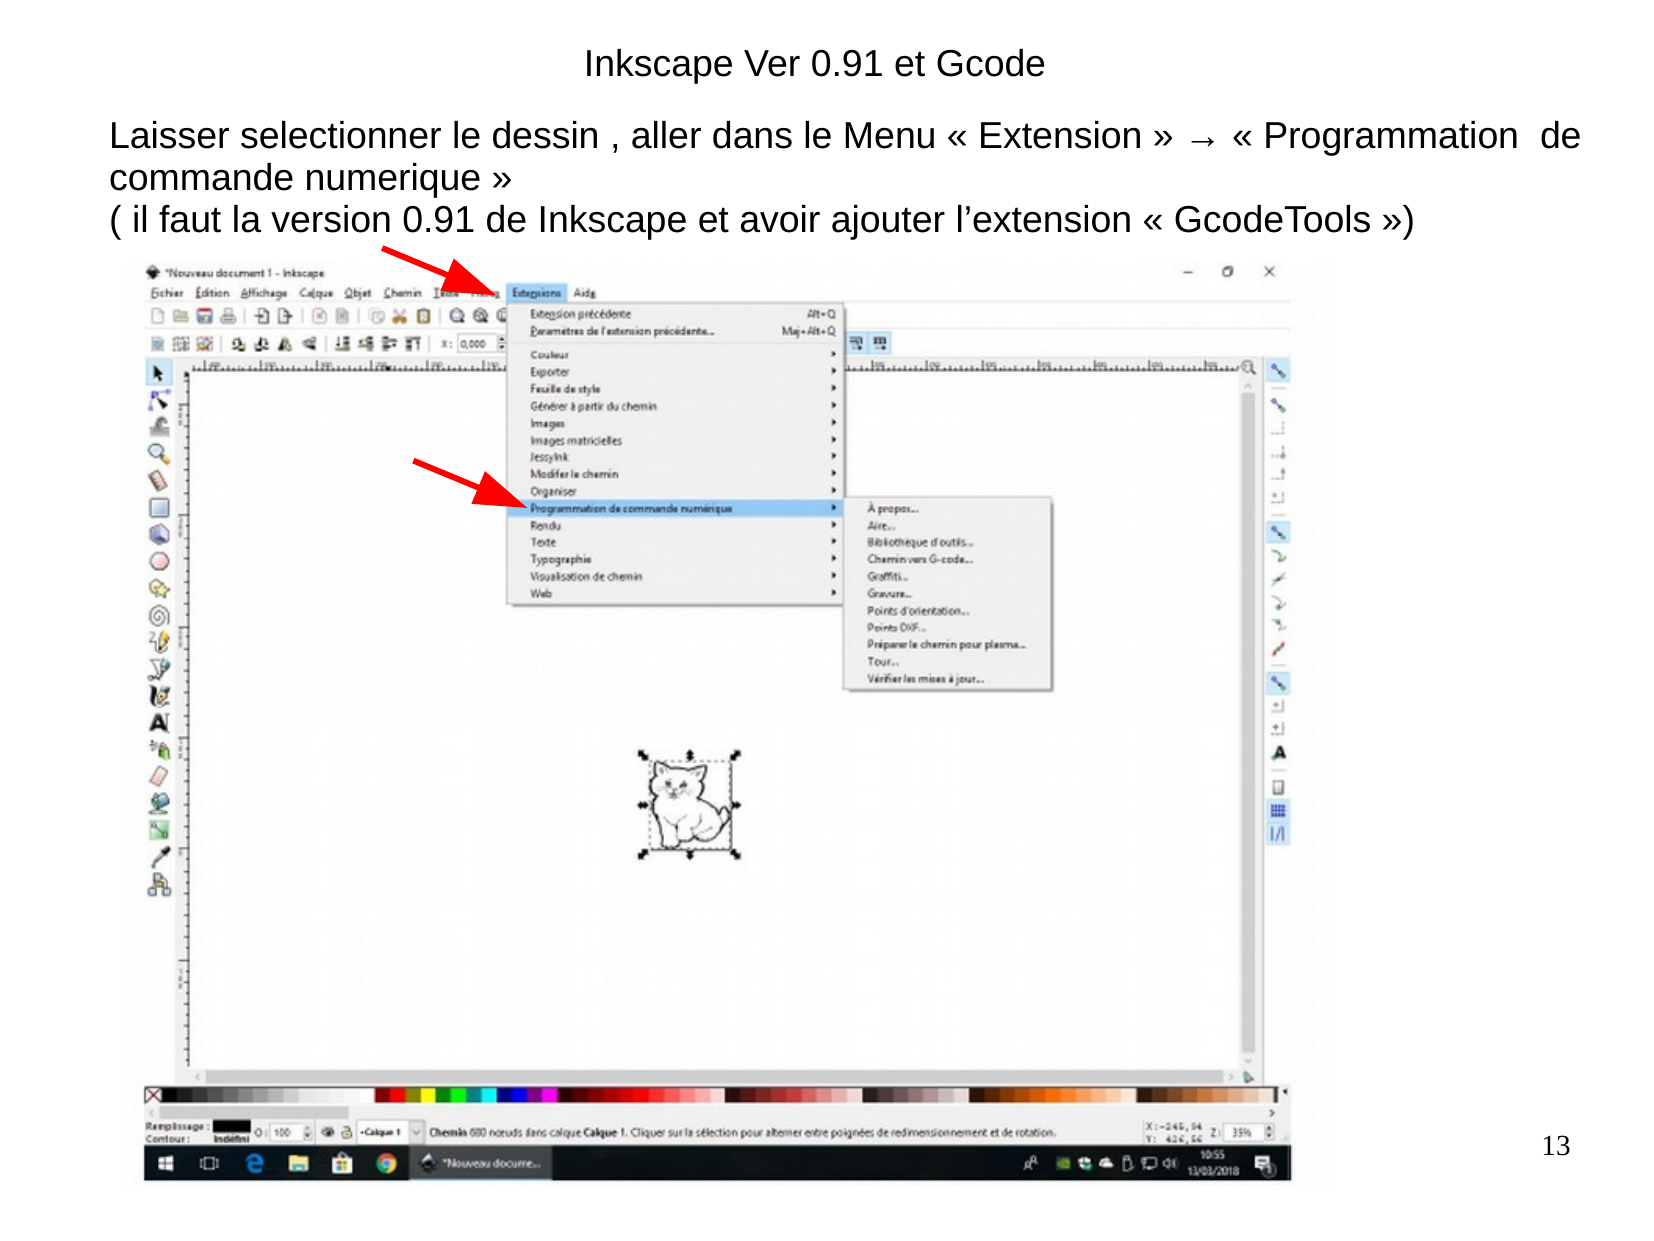

Inkscape Ver 0.91 et Gcode
Laisser selectionner le dessin , aller dans le Menu « Extension » → « Programmation de commande numerique »
( il faut la version 0.91 de Inkscape et avoir ajouter l’extension « GcodeTools »)
13